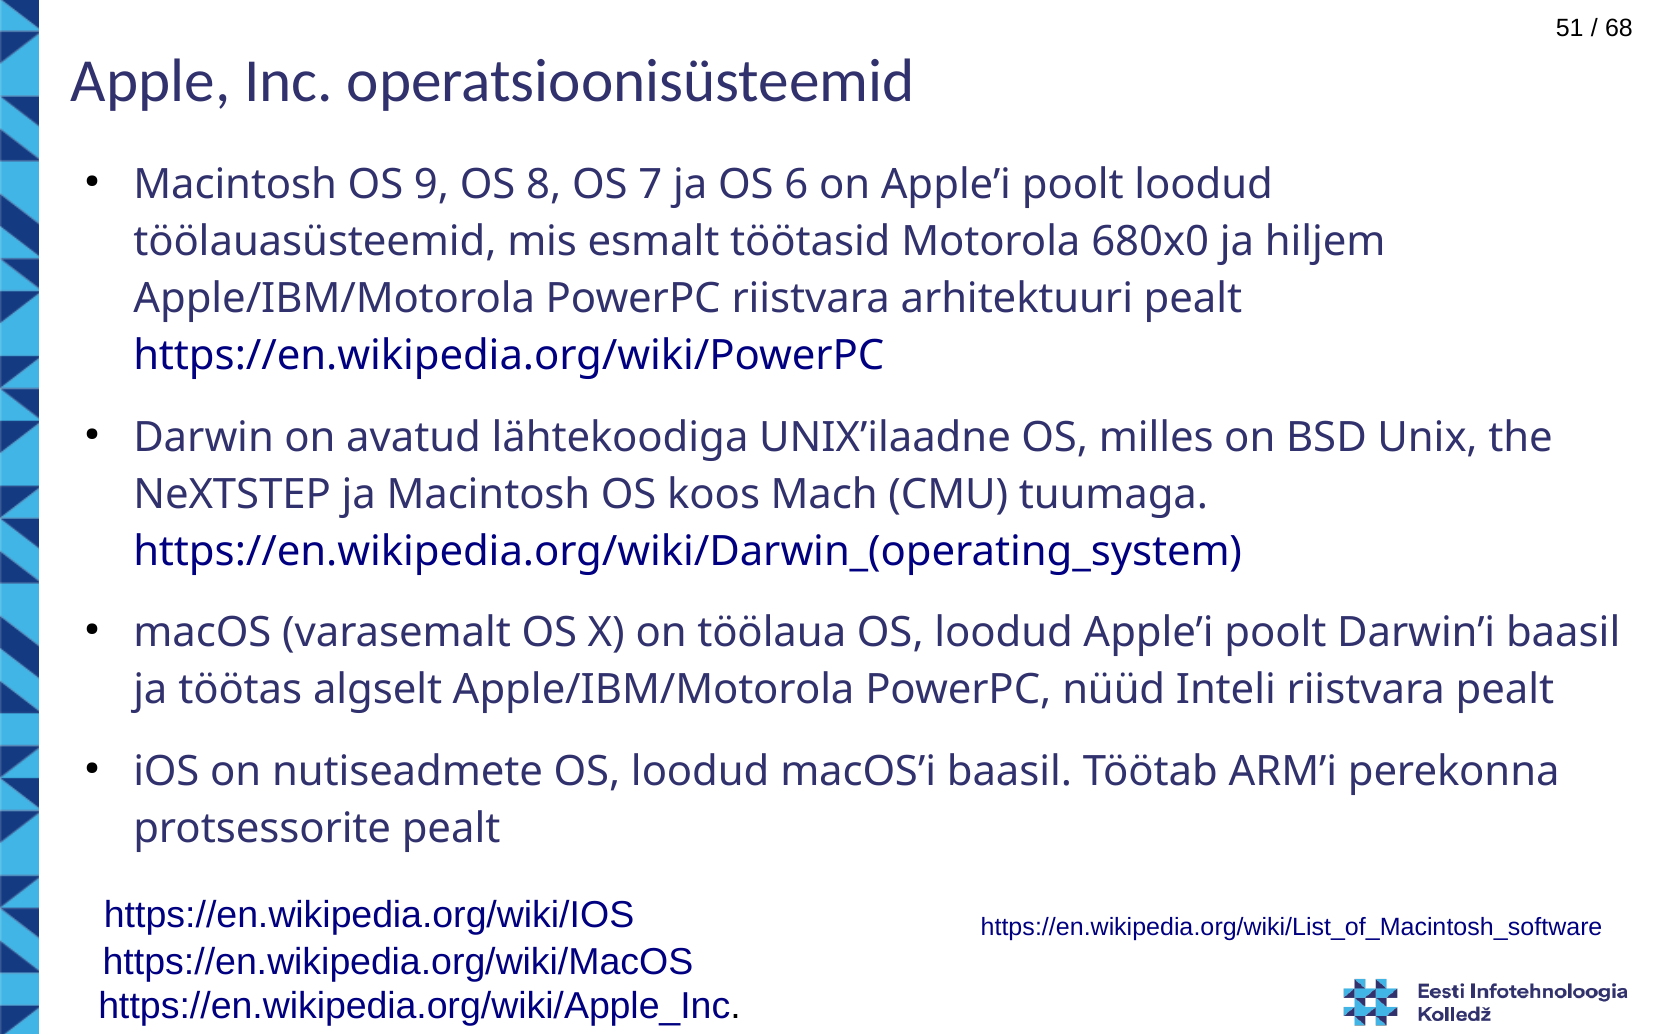

# Apple, Inc. operatsioonisüsteemid
Macintosh OS 9, OS 8, OS 7 ja OS 6 on Apple’i poolt loodud töölauasüsteemid, mis esmalt töötasid Motorola 680x0 ja hiljem Apple/IBM/Motorola PowerPC riistvara arhitektuuri pealt https://en.wikipedia.org/wiki/PowerPC
Darwin on avatud lähtekoodiga UNIX’ilaadne OS, milles on BSD Unix, the NeXTSTEP ja Macintosh OS koos Mach (CMU) tuumaga. https://en.wikipedia.org/wiki/Darwin_(operating_system)
macOS (varasemalt OS X) on töölaua OS, loodud Apple’i poolt Darwin’i baasil ja töötas algselt Apple/IBM/Motorola PowerPC, nüüd Inteli riistvara pealt
iOS on nutiseadmete OS, loodud macOS’i baasil. Töötab ARM’i perekonna protsessorite pealt
https://en.wikipedia.org/wiki/IOS
https://en.wikipedia.org/wiki/List_of_Macintosh_software
https://en.wikipedia.org/wiki/MacOS
https://en.wikipedia.org/wiki/Apple_Inc.